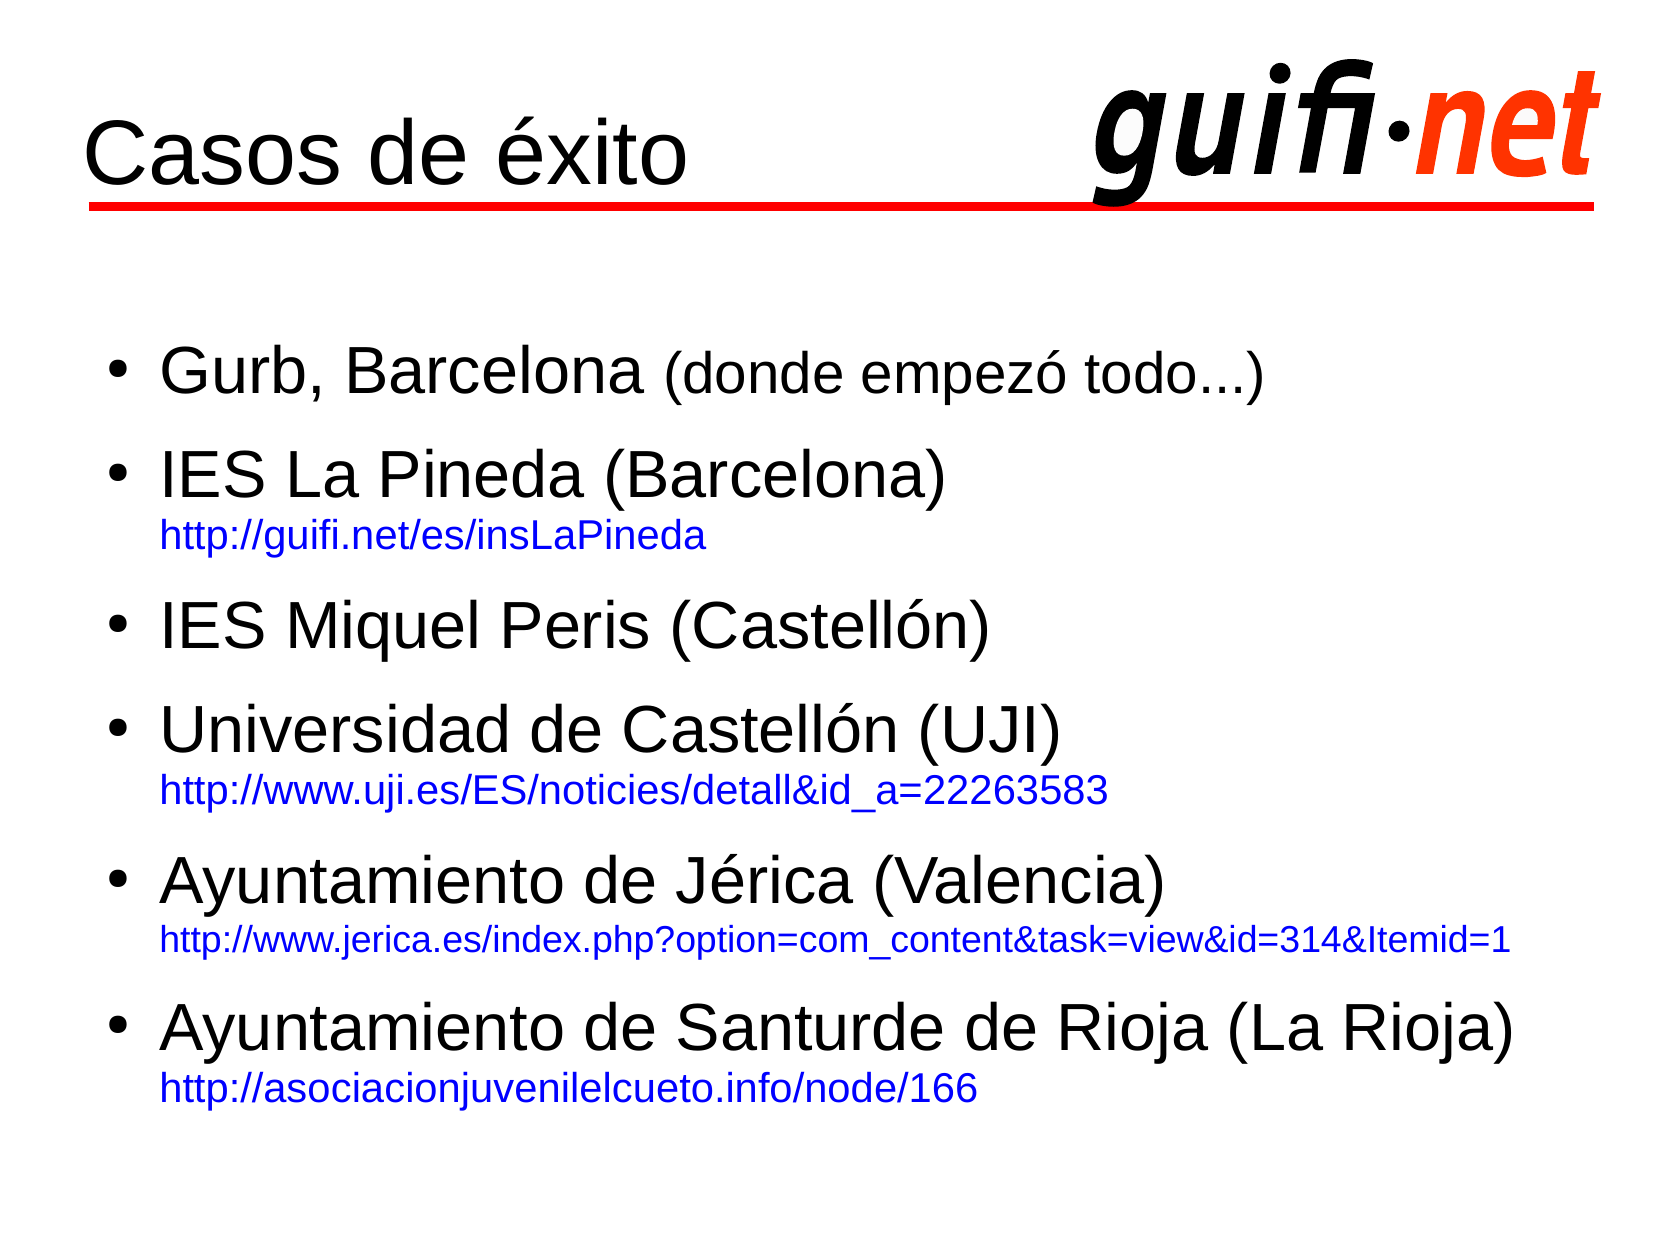

# Casos de éxito
Gurb, Barcelona (donde empezó todo...)
IES La Pineda (Barcelona)
http://guifi.net/es/insLaPineda
IES Miquel Peris (Castellón)
Universidad de Castellón (UJI)
http://www.uji.es/ES/noticies/detall&id_a=22263583
Ayuntamiento de Jérica (Valencia)
http://www.jerica.es/index.php?option=com_content&task=view&id=314&Itemid=1
Ayuntamiento de Santurde de Rioja (La Rioja)
http://asociacionjuvenilelcueto.info/node/166